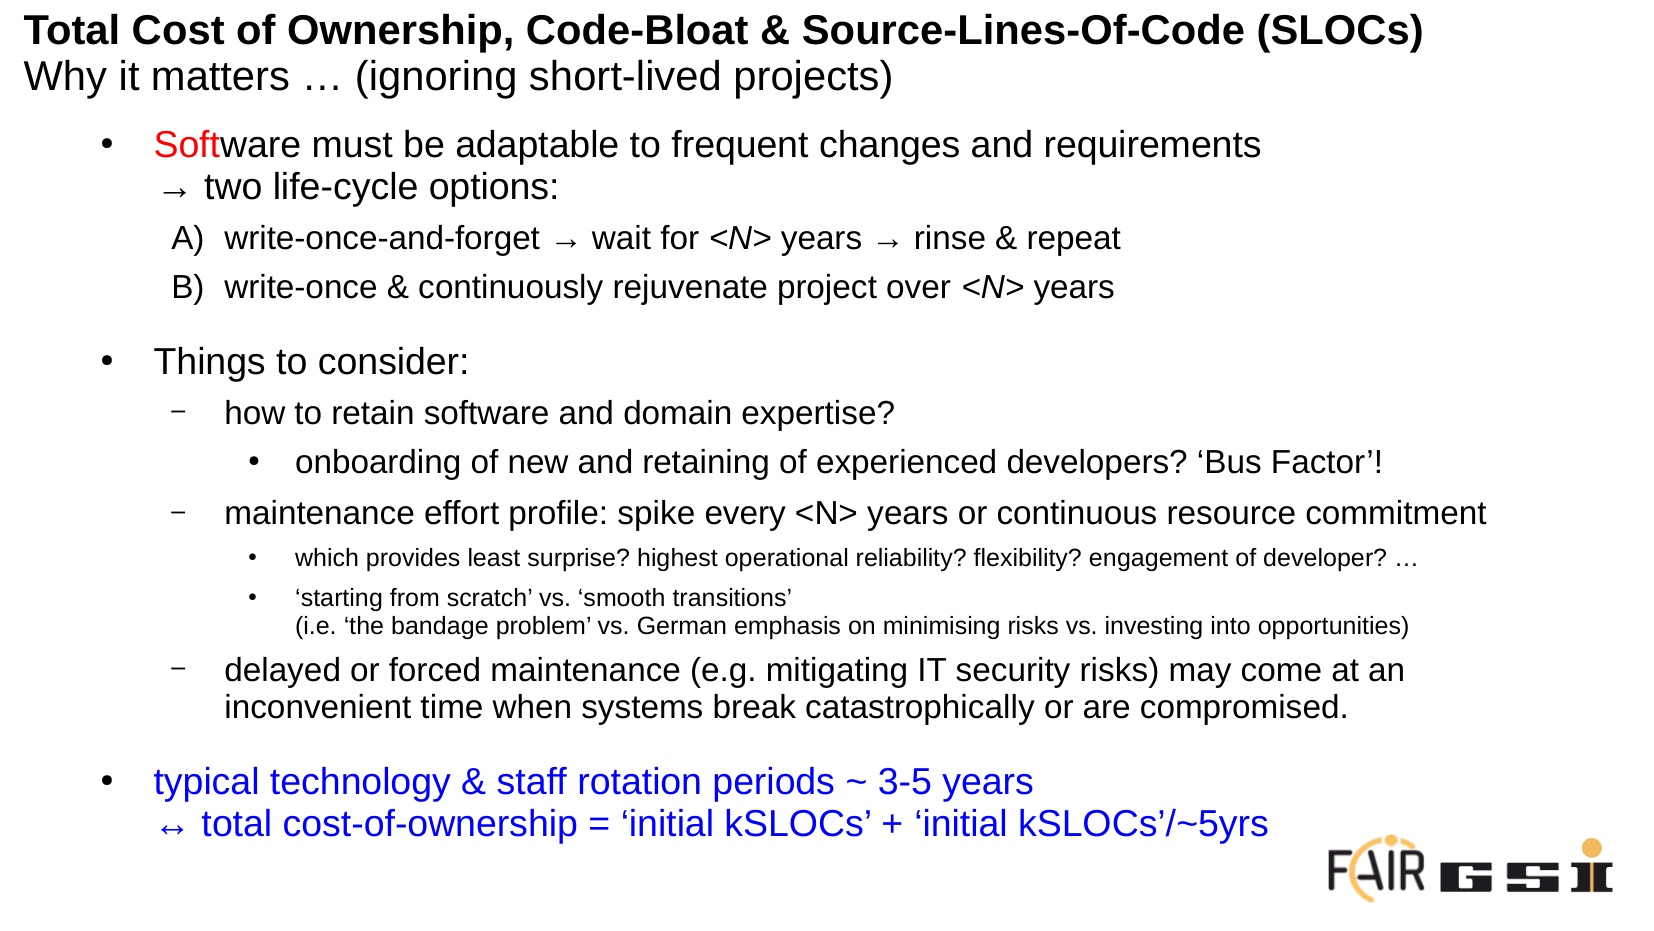

# Total Cost of Ownership, Code-Bloat & Source-Lines-Of-Code (SLOCs) Why it matters … (ignoring short-lived projects)
Software must be adaptable to frequent changes and requirements
 → two life-cycle options:
write-once-and-forget → wait for <N> years → rinse & repeat
write-once & continuously rejuvenate project over <N> years
Things to consider:
how to retain software and domain expertise?
onboarding of new and retaining of experienced developers? ‘Bus Factor’!
maintenance effort profile: spike every <N> years or continuous resource commitment
which provides least surprise? highest operational reliability? flexibility? engagement of developer? …
‘starting from scratch’ vs. ‘smooth transitions’
(i.e. ‘the bandage problem’ vs. German emphasis on minimising risks vs. investing into opportunities)
delayed or forced maintenance (e.g. mitigating IT security risks) may come at an inconvenient time when systems break catastrophically or are compromised.
typical technology & staff rotation periods ~ 3-5 years
↔ total cost-of-ownership = ‘initial kSLOCs’ + ‘initial kSLOCs’/~5yrs